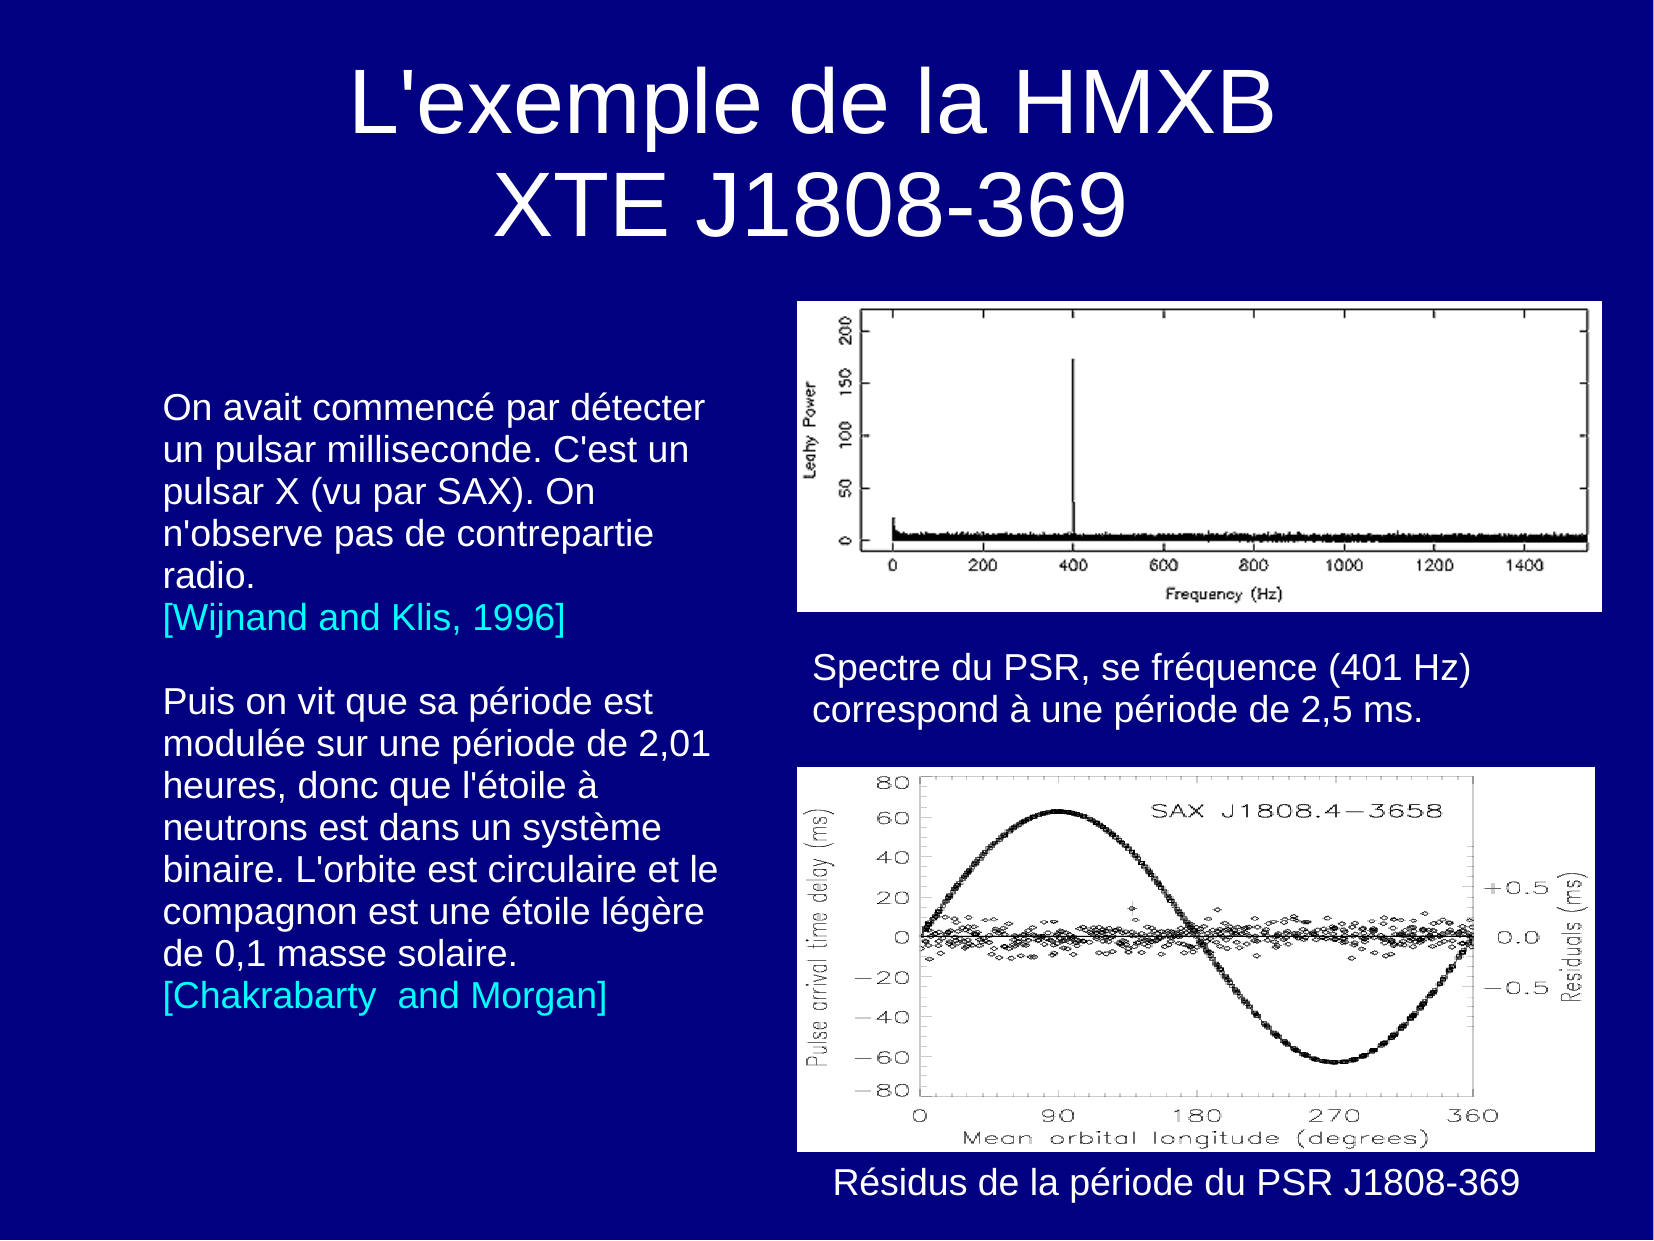

# L'exemple de la HMXB XTE J1808-369
On avait commencé par détecter un pulsar milliseconde. C'est un pulsar X (vu par SAX). On n'observe pas de contrepartie radio.
[Wijnand and Klis, 1996]
Puis on vit que sa période est modulée sur une période de 2,01 heures, donc que l'étoile à neutrons est dans un système binaire. L'orbite est circulaire et le compagnon est une étoile légère de 0,1 masse solaire.
[Chakrabarty and Morgan]
Spectre du PSR, se fréquence (401 Hz)
correspond à une période de 2,5 ms.
Résidus de la période du PSR J1808-369